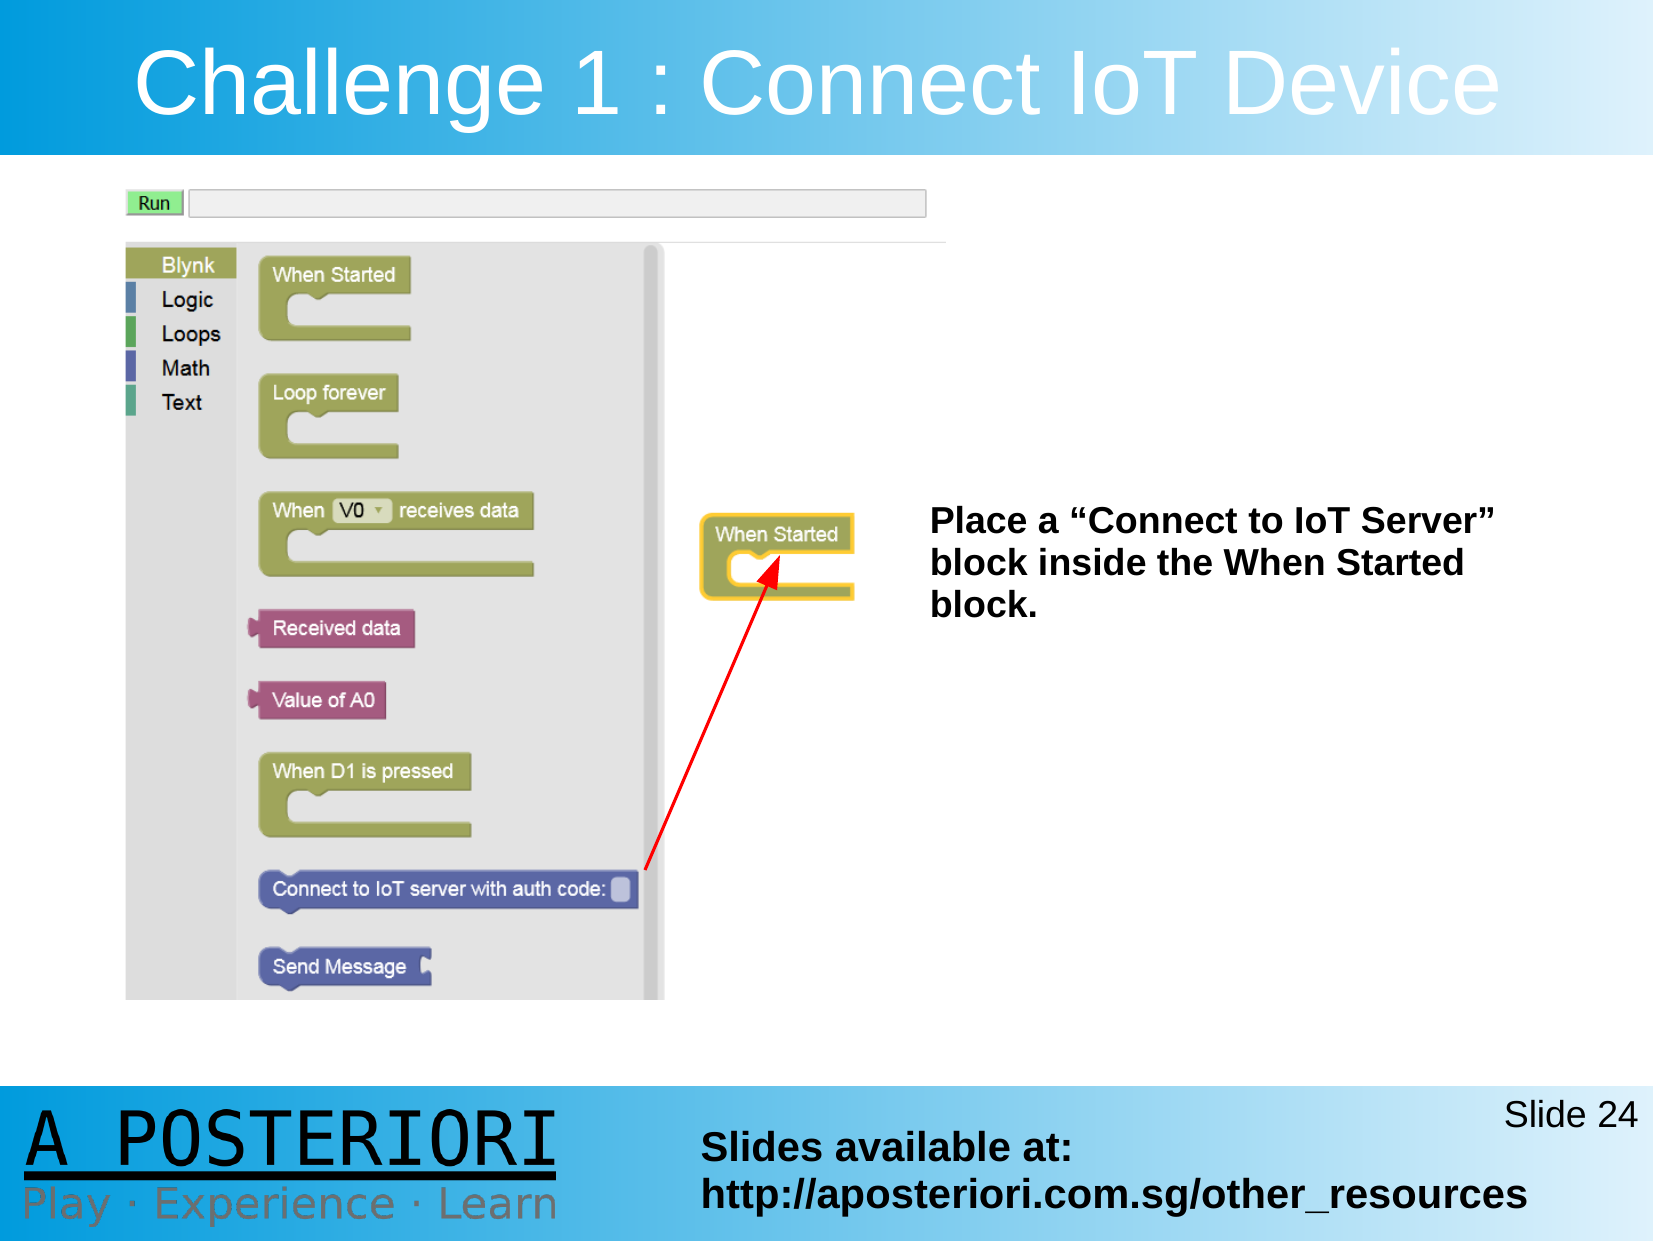

# Challenge 1 : Connect IoT Device
Place a “Connect to IoT Server” block inside the When Started block.